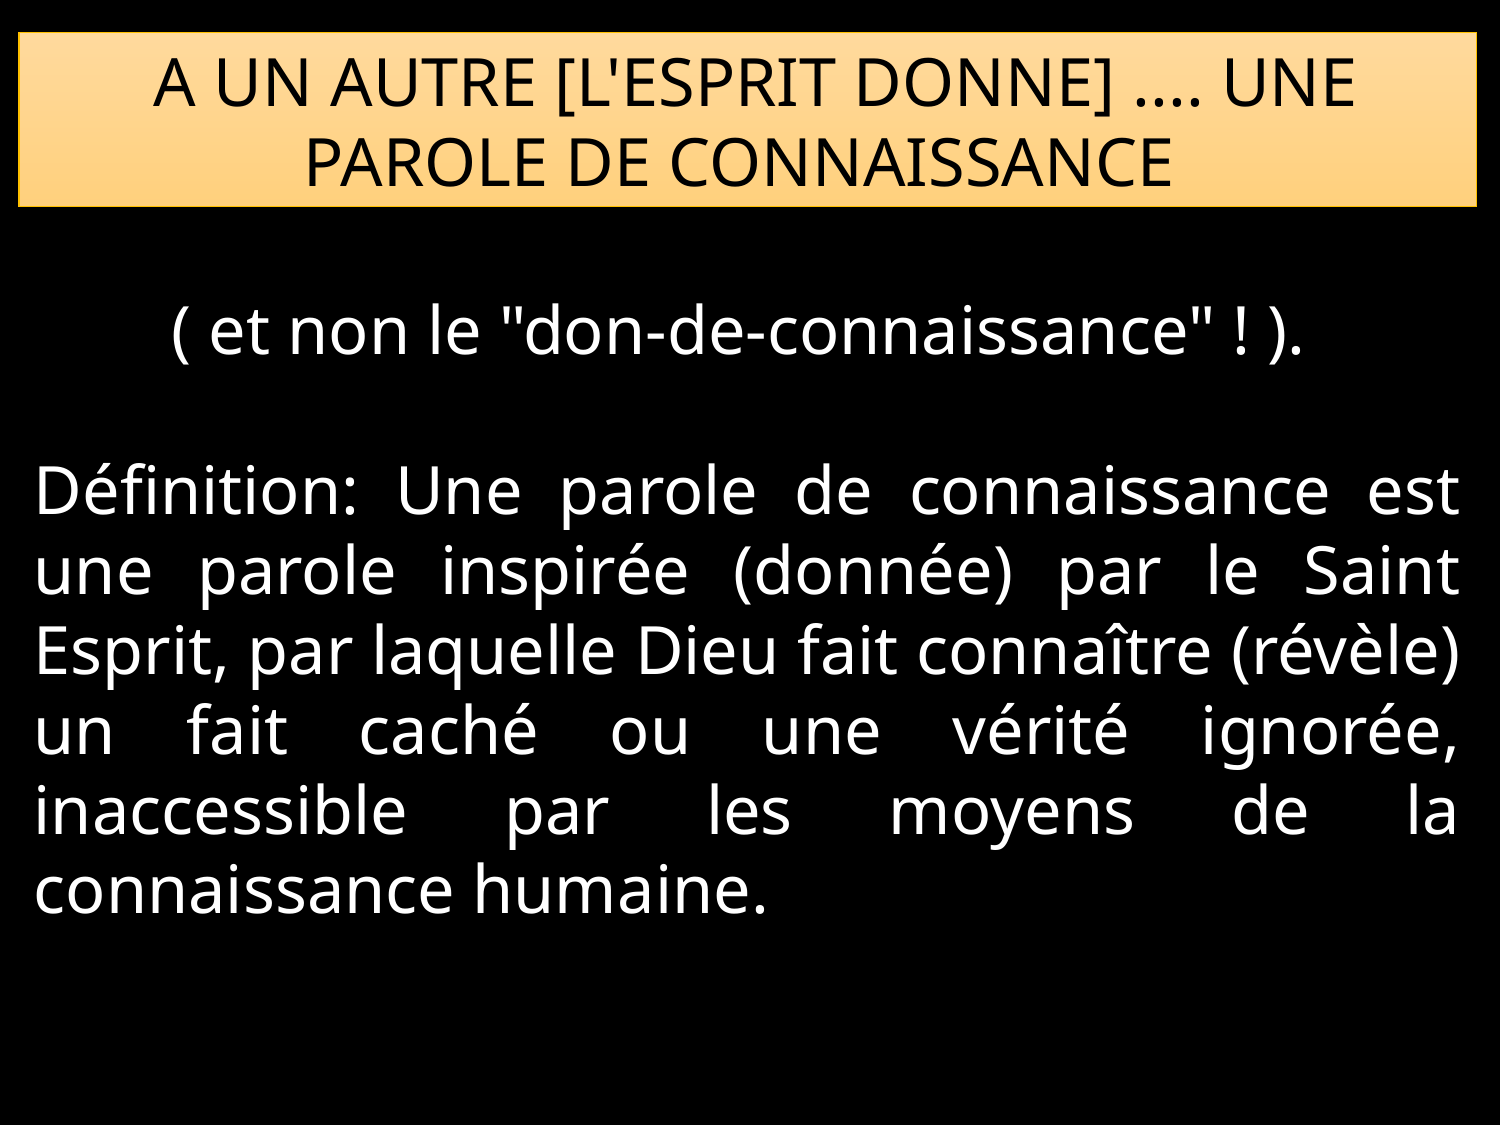

A UN AUTRE [L'ESPRIT DONNE] .... UNE PAROLE DE CONNAISSANCE
( et non le "don-de-connaissance" ! ).
Définition: Une parole de connaissance est une parole inspirée (donnée) par le Saint Esprit, par laquelle Dieu fait connaître (révèle) un fait caché ou une vérité ignorée, inaccessible par les moyens de la connaissance humaine.